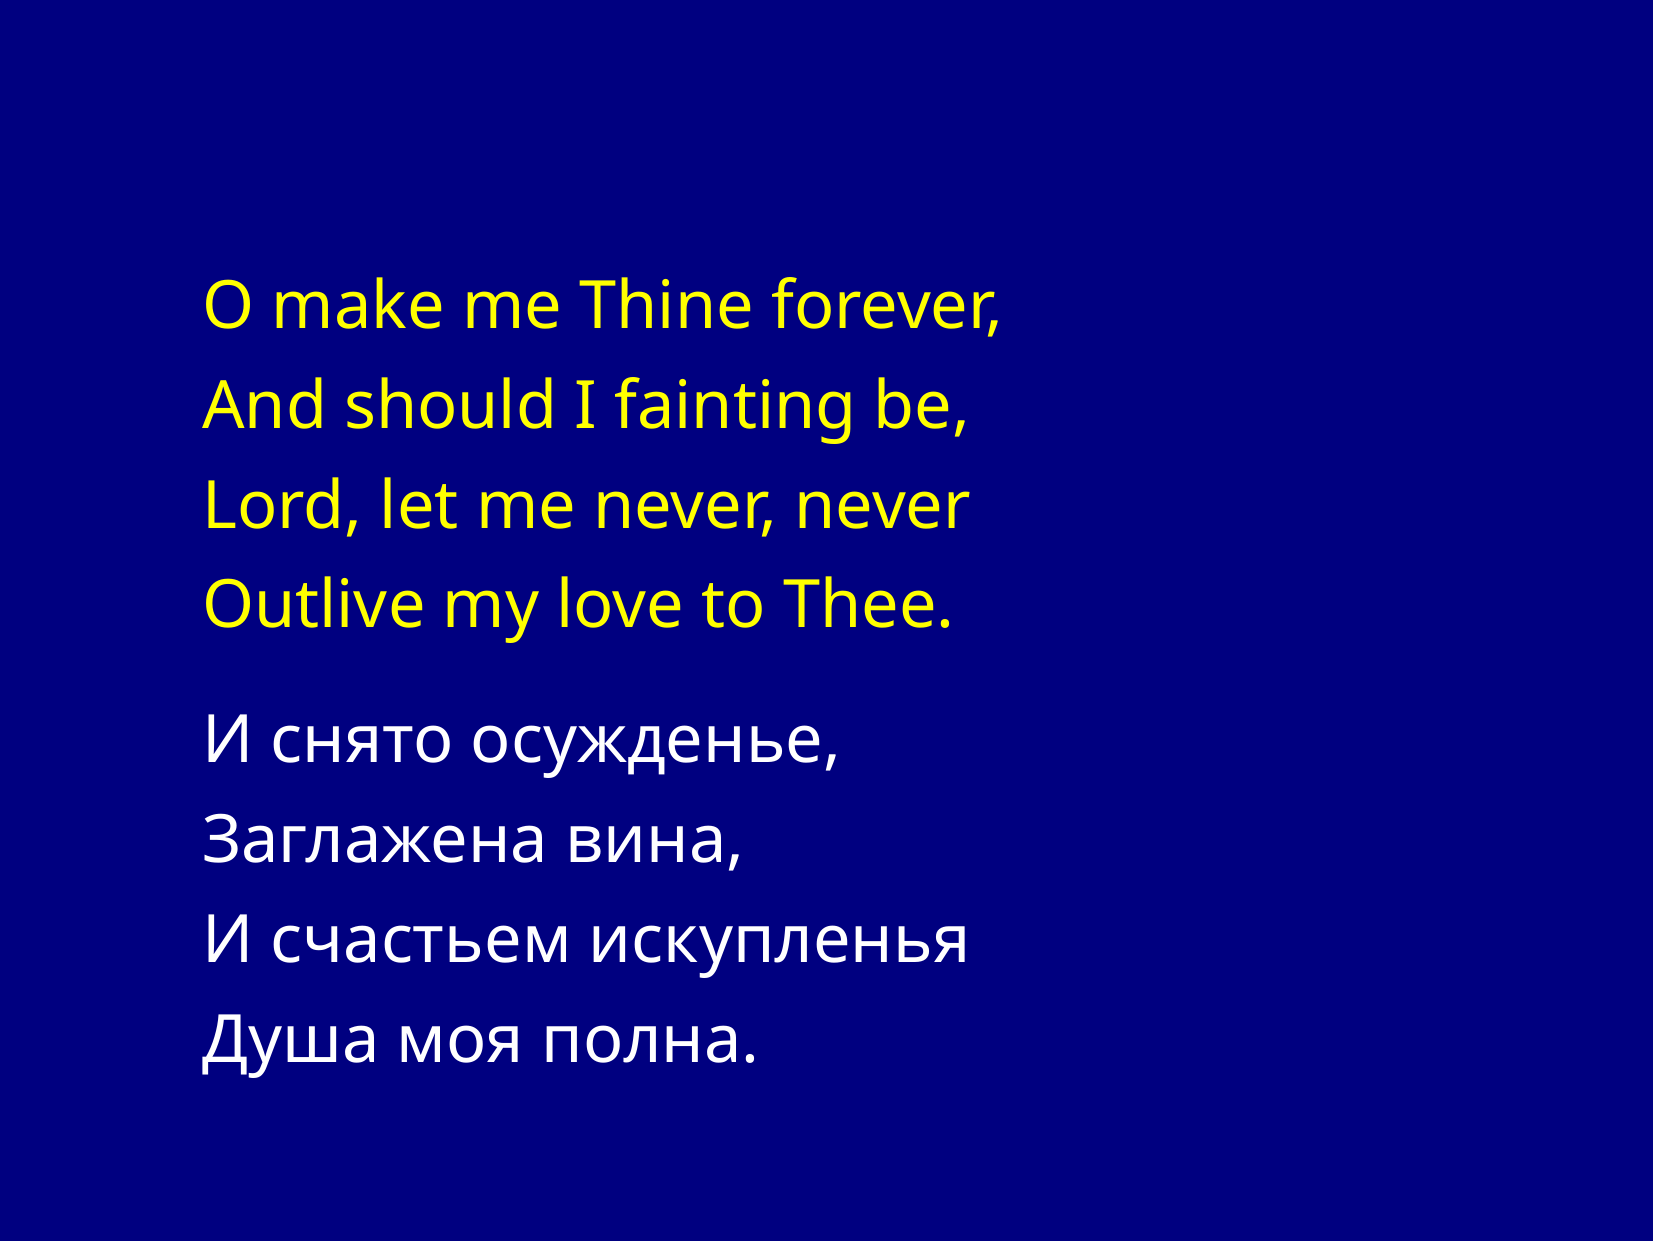

O make me Thine forever,
	And should I fainting be,
	Lord, let me never, never
	Outlive my love to Thee.
	И снято осужденье,
	Заглажена вина,
	И счастьем искупленья
	Душа моя полна.